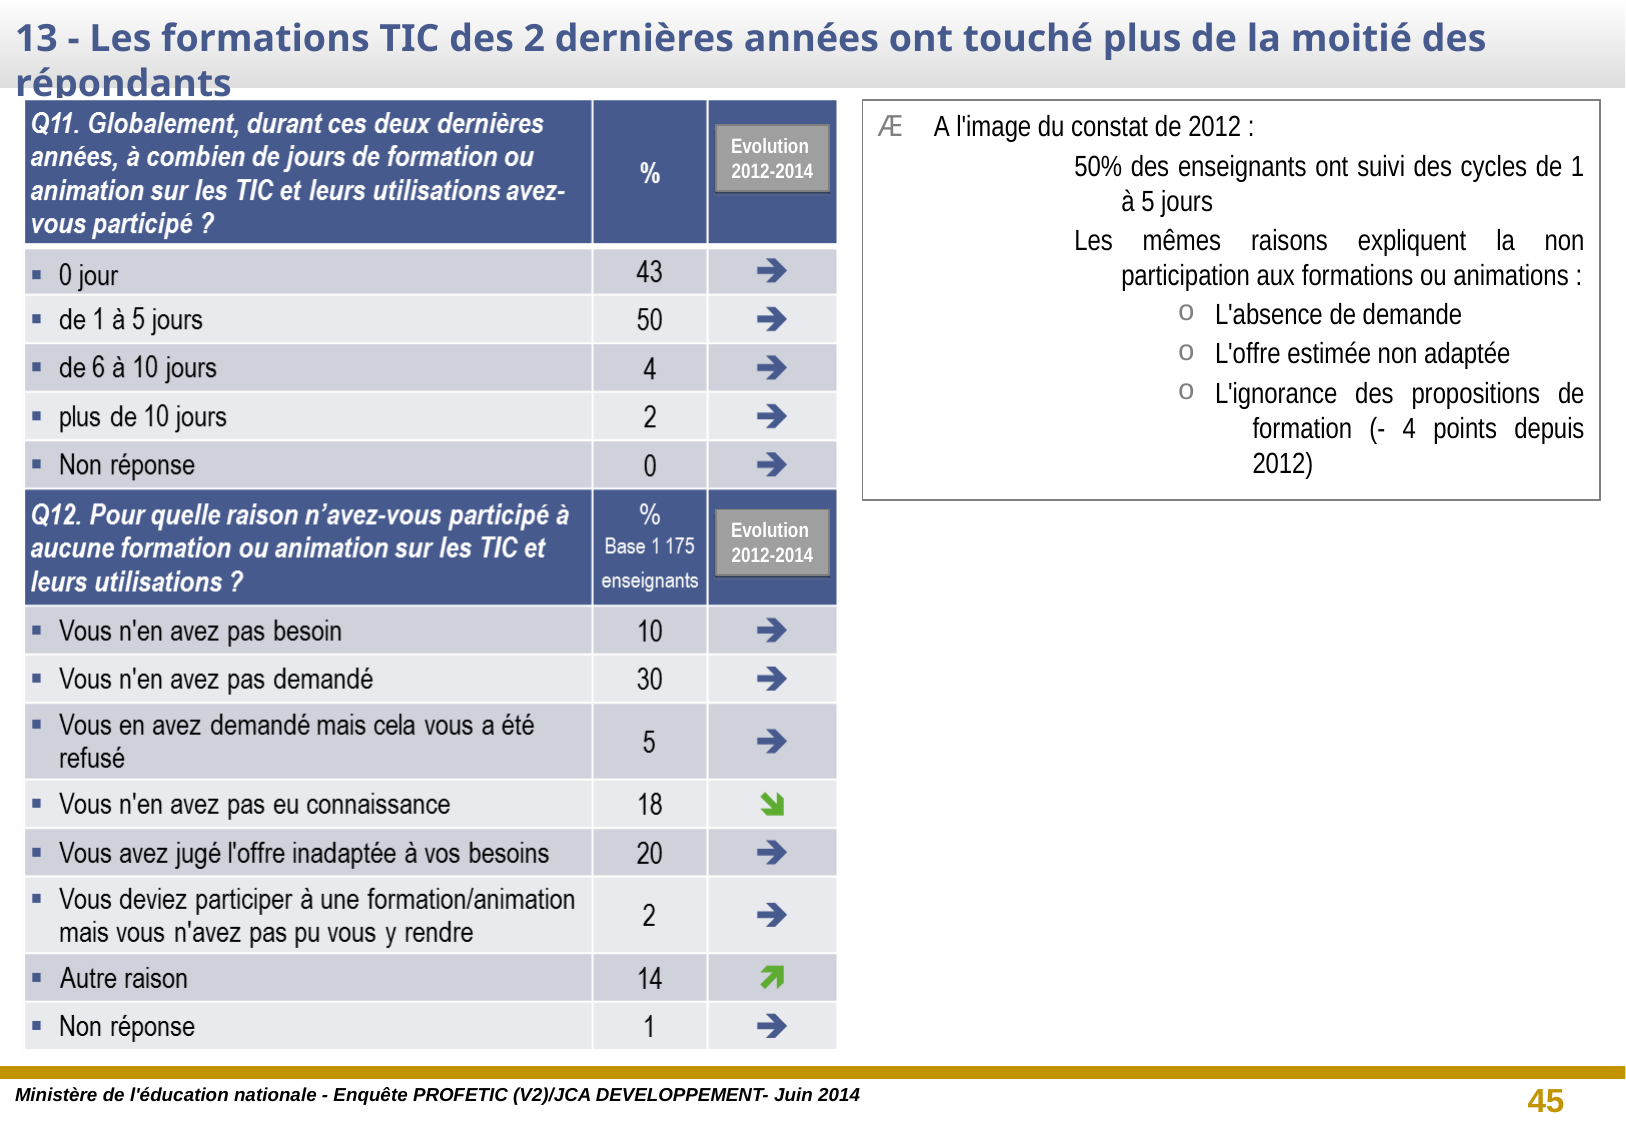

# 13 - Les formations TIC des 2 dernières années ont touché plus de la moitié des répondants
A l'image du constat de 2012 :
50% des enseignants ont suivi des cycles de 1 à 5 jours
Les mêmes raisons expliquent la non participation aux formations ou animations :
L'absence de demande
L'offre estimée non adaptée
L'ignorance des propositions de formation (- 4 points depuis 2012)
Evolution
2012-2014
Evolution
2012-2014
45
Ministère de l'éducation nationale - Enquête PROFETIC (V2)/JCA DEVELOPPEMENT- Juin 2014